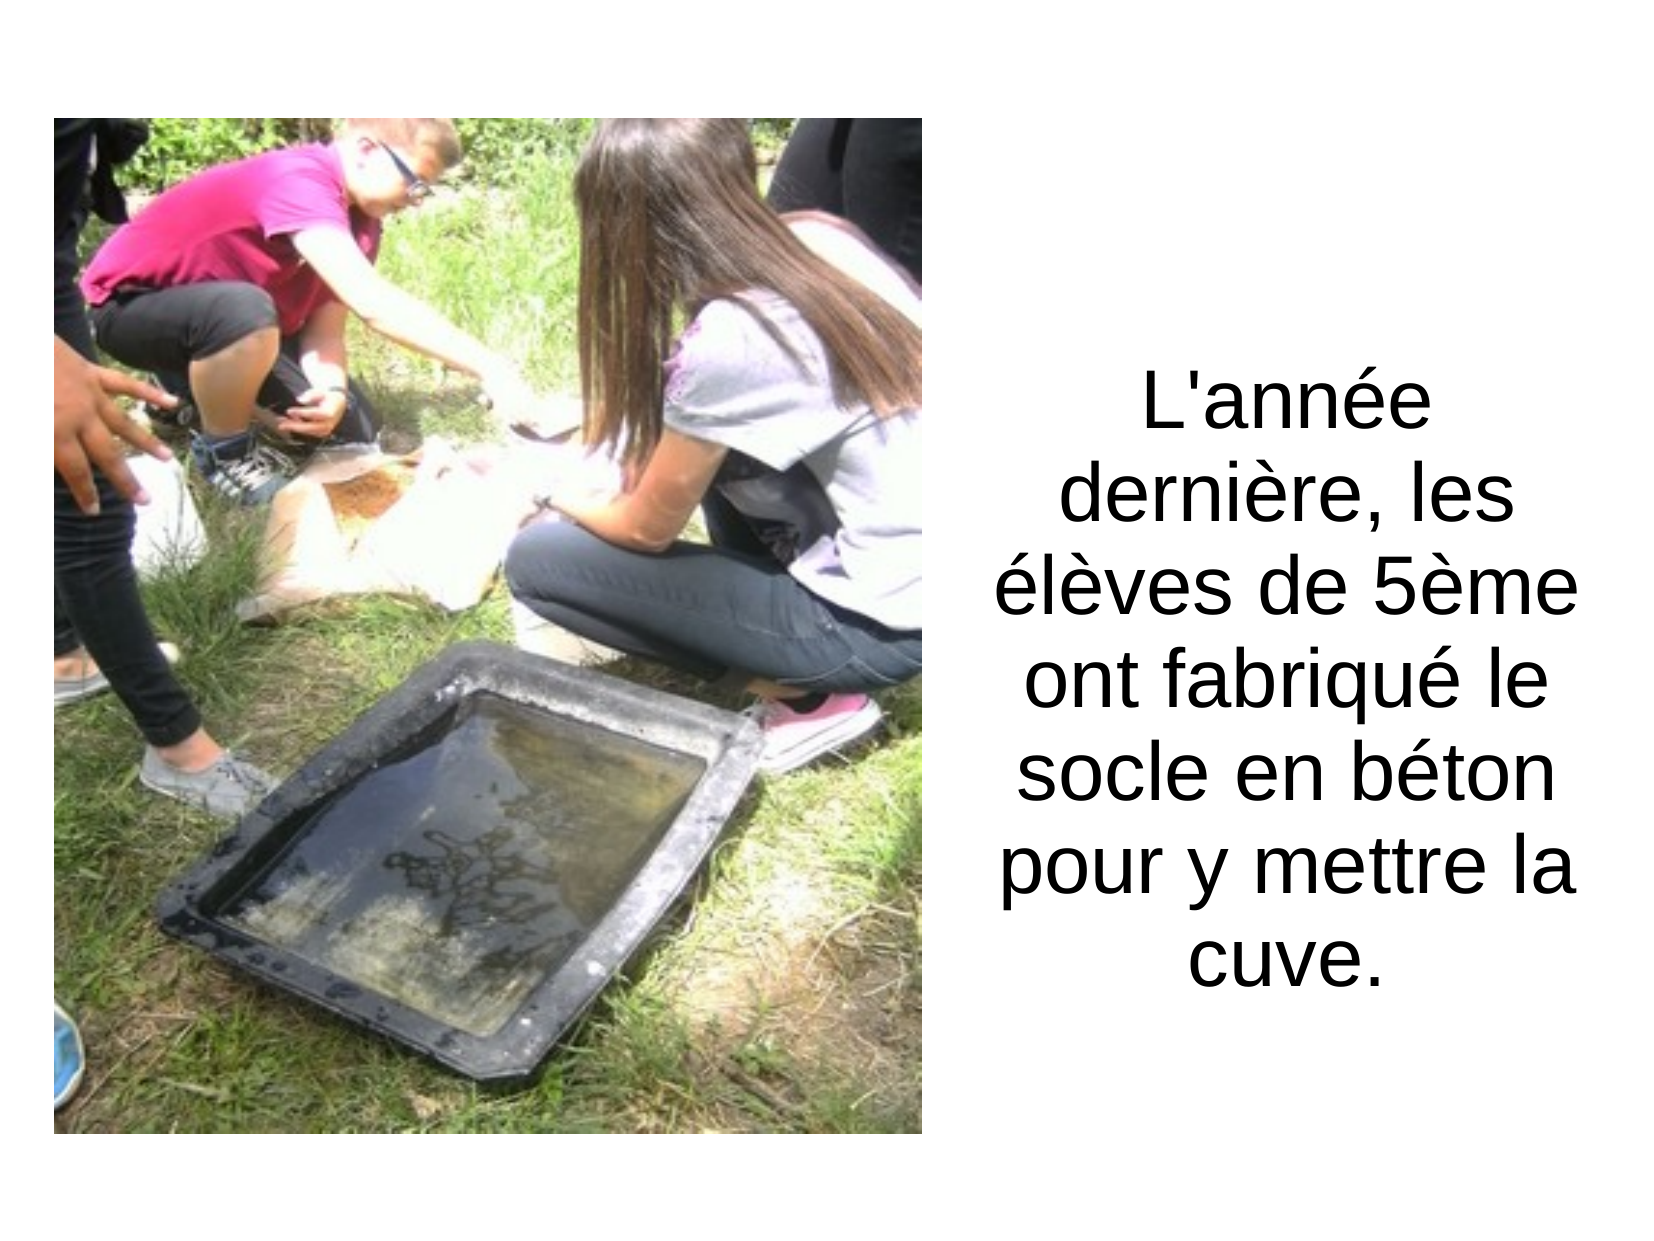

# L'année dernière, les élèves de 5ème ont fabriqué le socle en béton pour y mettre la cuve.